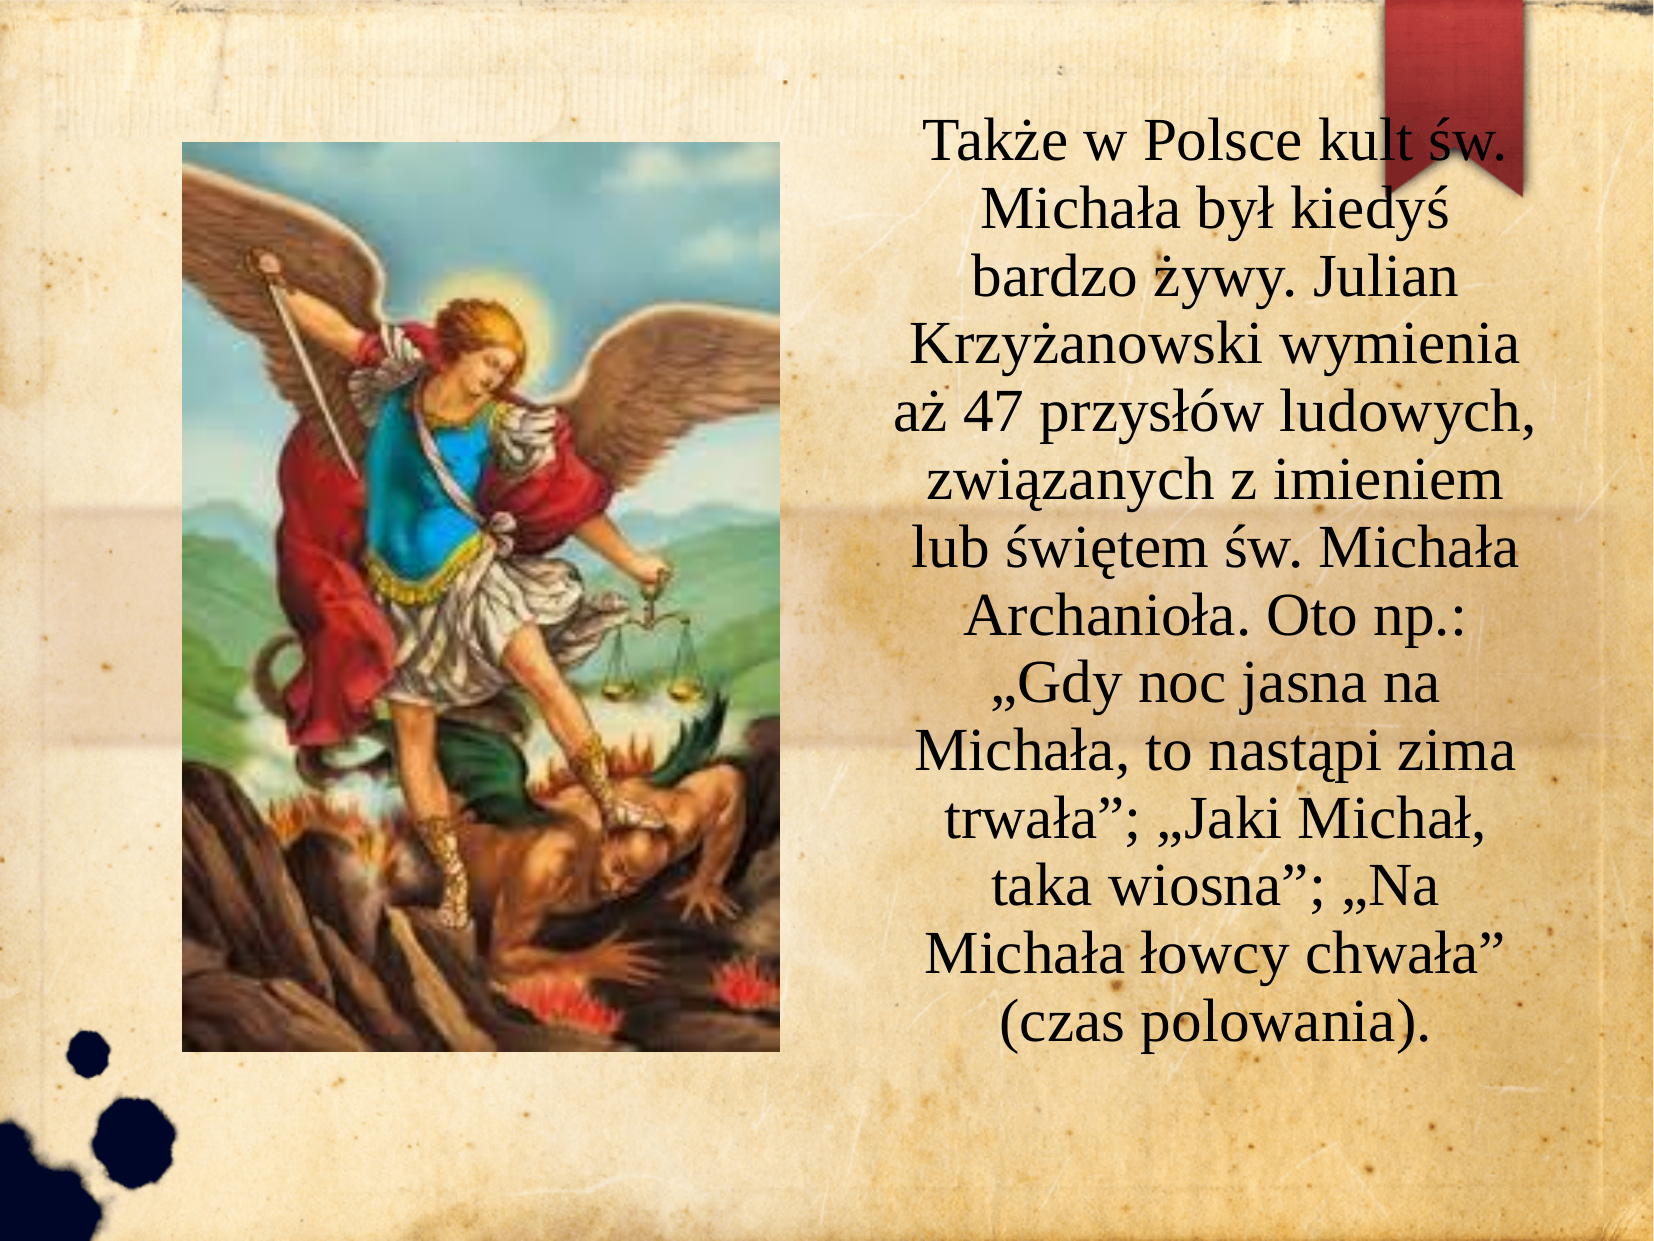

Także w Polsce kult św. Michała był kiedyś bardzo żywy. Julian Krzyżanowski wymienia aż 47 przysłów ludowych, związanych z imieniem lub świętem św. Michała Archanioła. Oto np.: „Gdy noc jasna na Michała, to nastąpi zima trwała”; „Jaki Michał, taka wiosna”; „Na Michała łowcy chwała” (czas polowania).
#